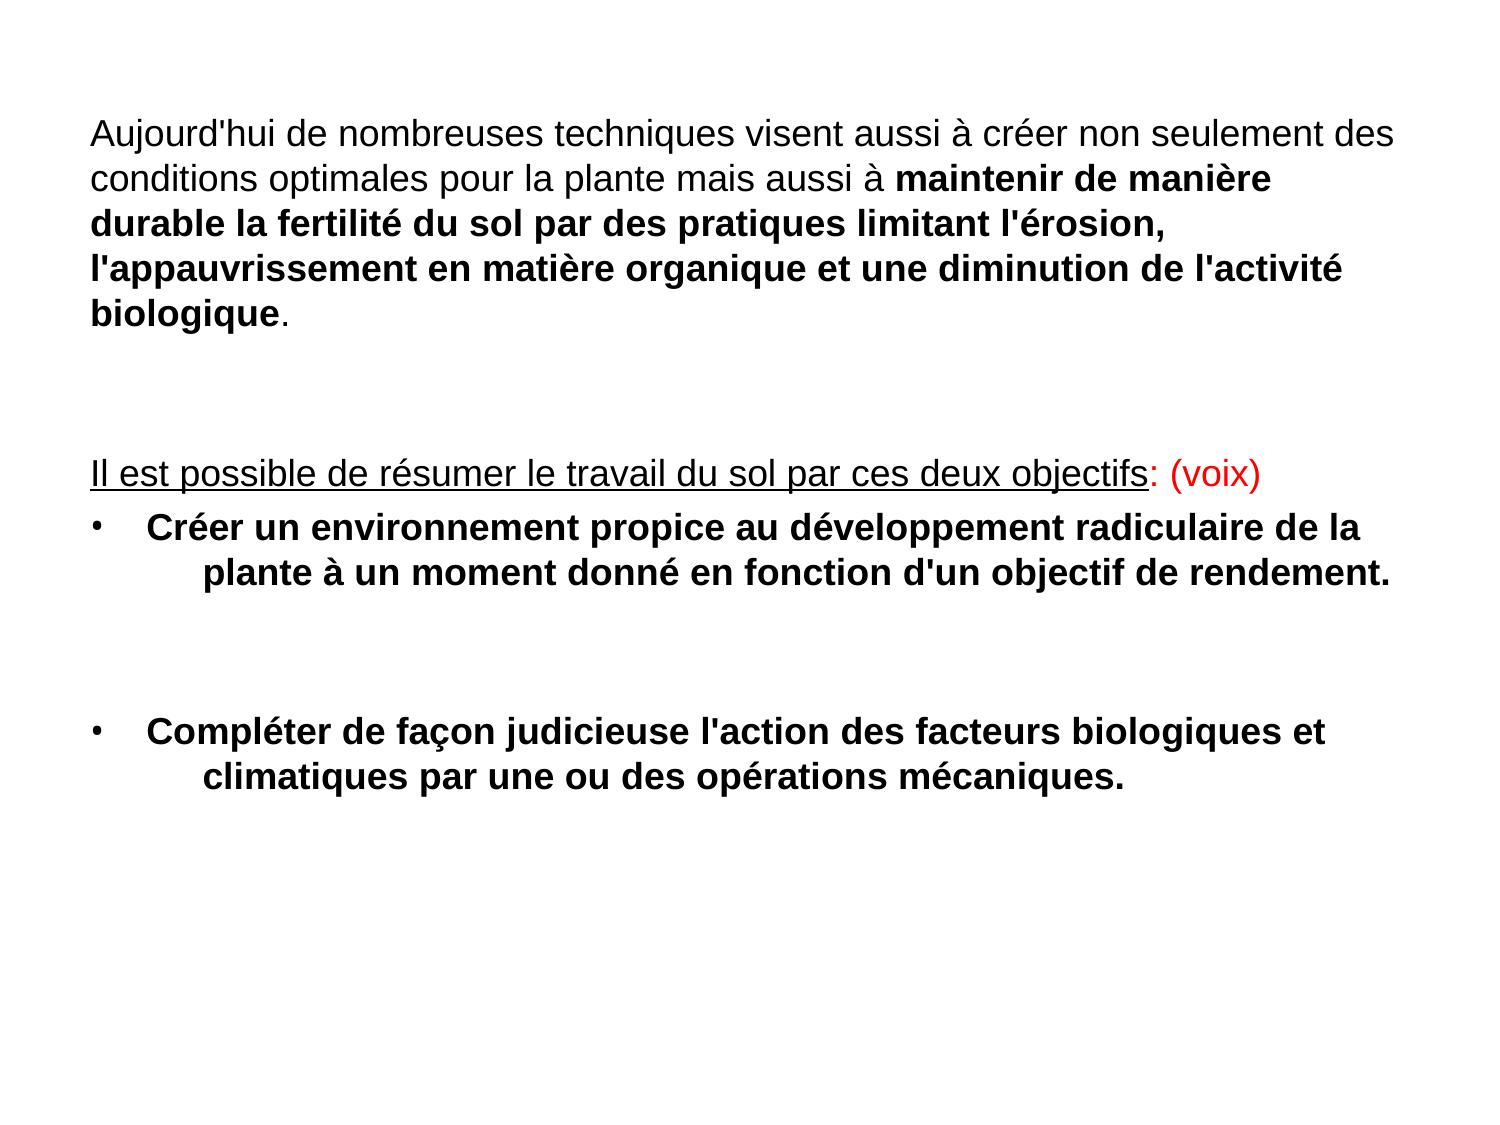

# Aujourd'hui de nombreuses techniques visent aussi à créer non seulement des conditions optimales pour la plante mais aussi à maintenir de manière durable la fertilité du sol par des pratiques limitant l'érosion, l'appauvrissement en matière organique et une diminution de l'activité biologique.
Il est possible de résumer le travail du sol par ces deux objectifs: (voix)
Créer un environnement propice au développement radiculaire de la plante à un moment donné en fonction d'un objectif de rendement.
Compléter de façon judicieuse l'action des facteurs biologiques et climatiques par une ou des opérations mécaniques.